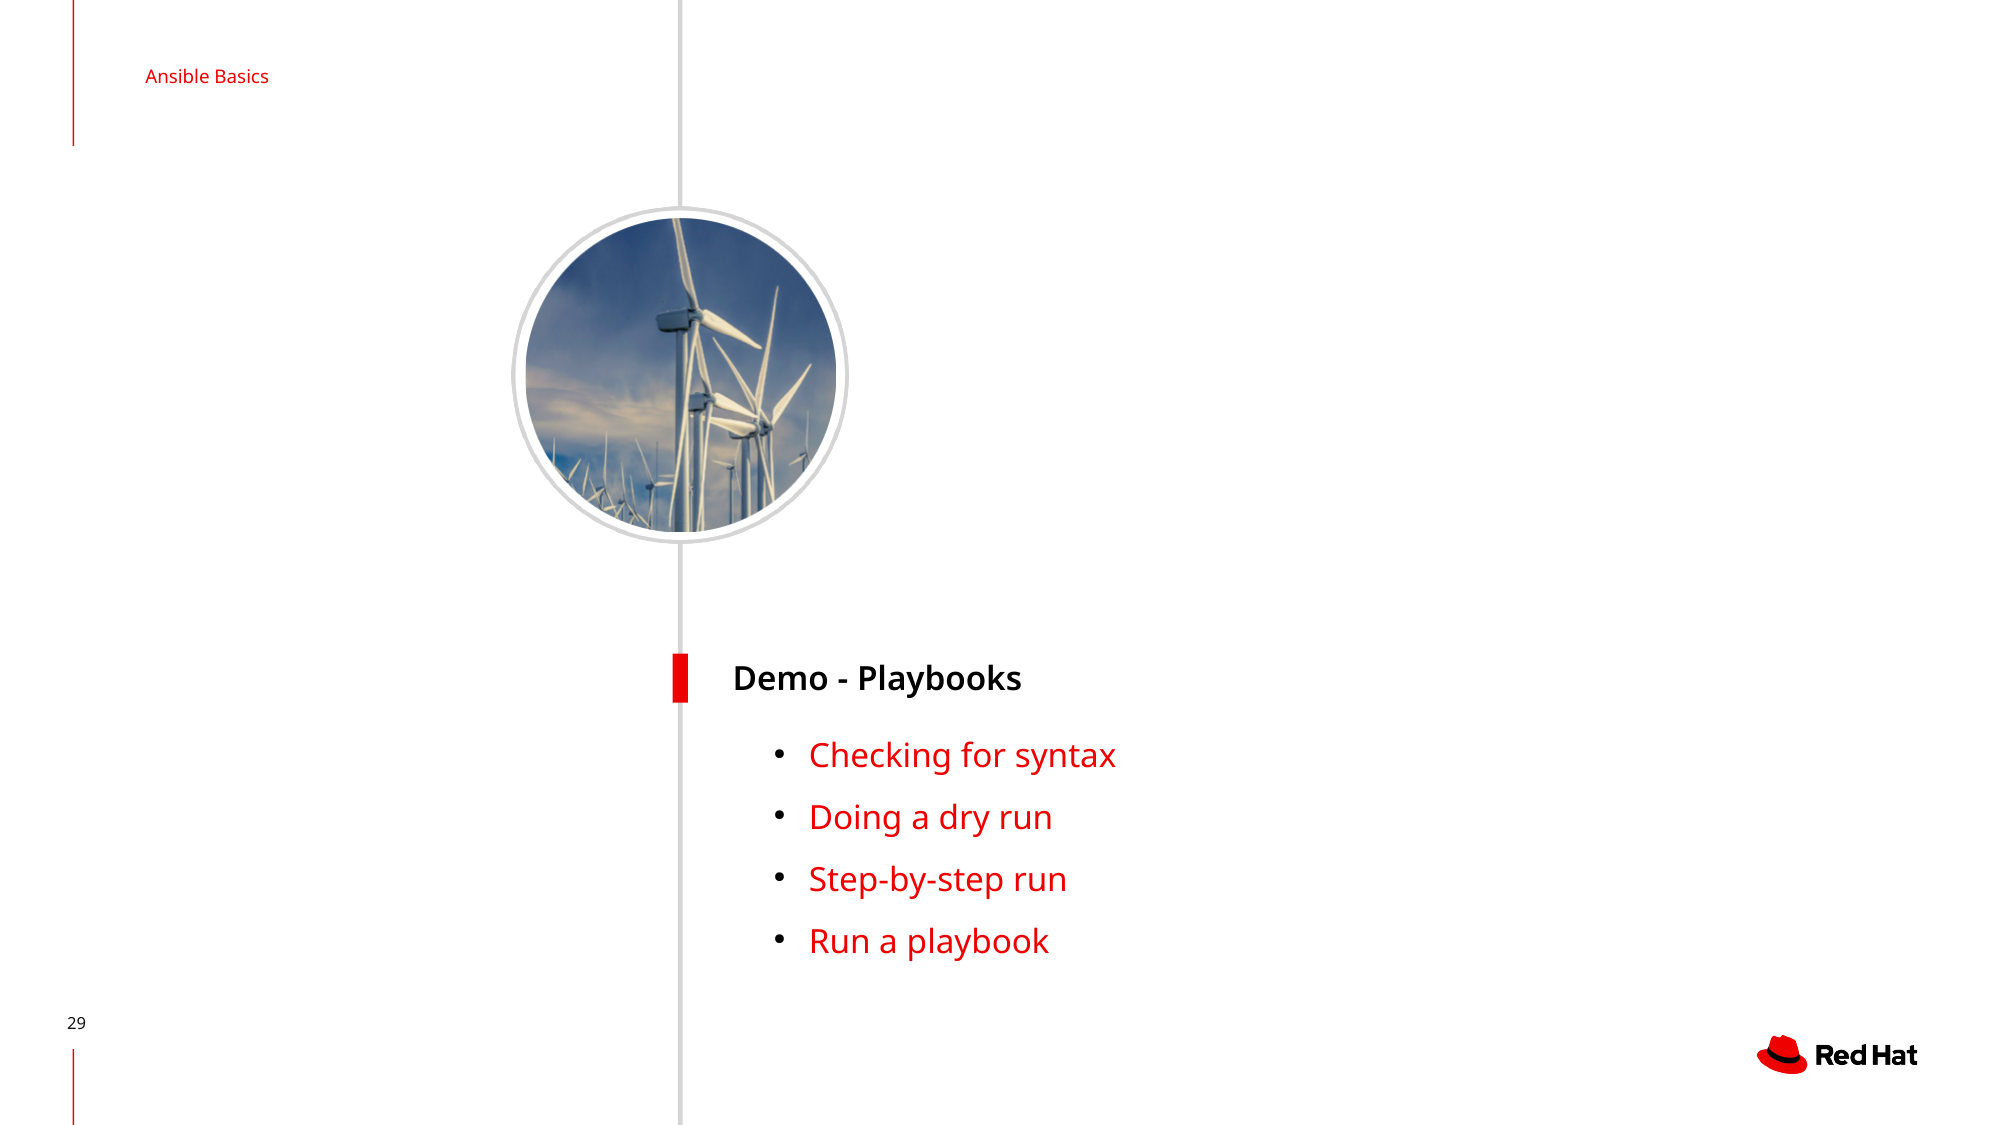

# Ansible Basics
Demo - Playbooks
Checking for syntax
Doing a dry run
Step-by-step run
Run a playbook
29